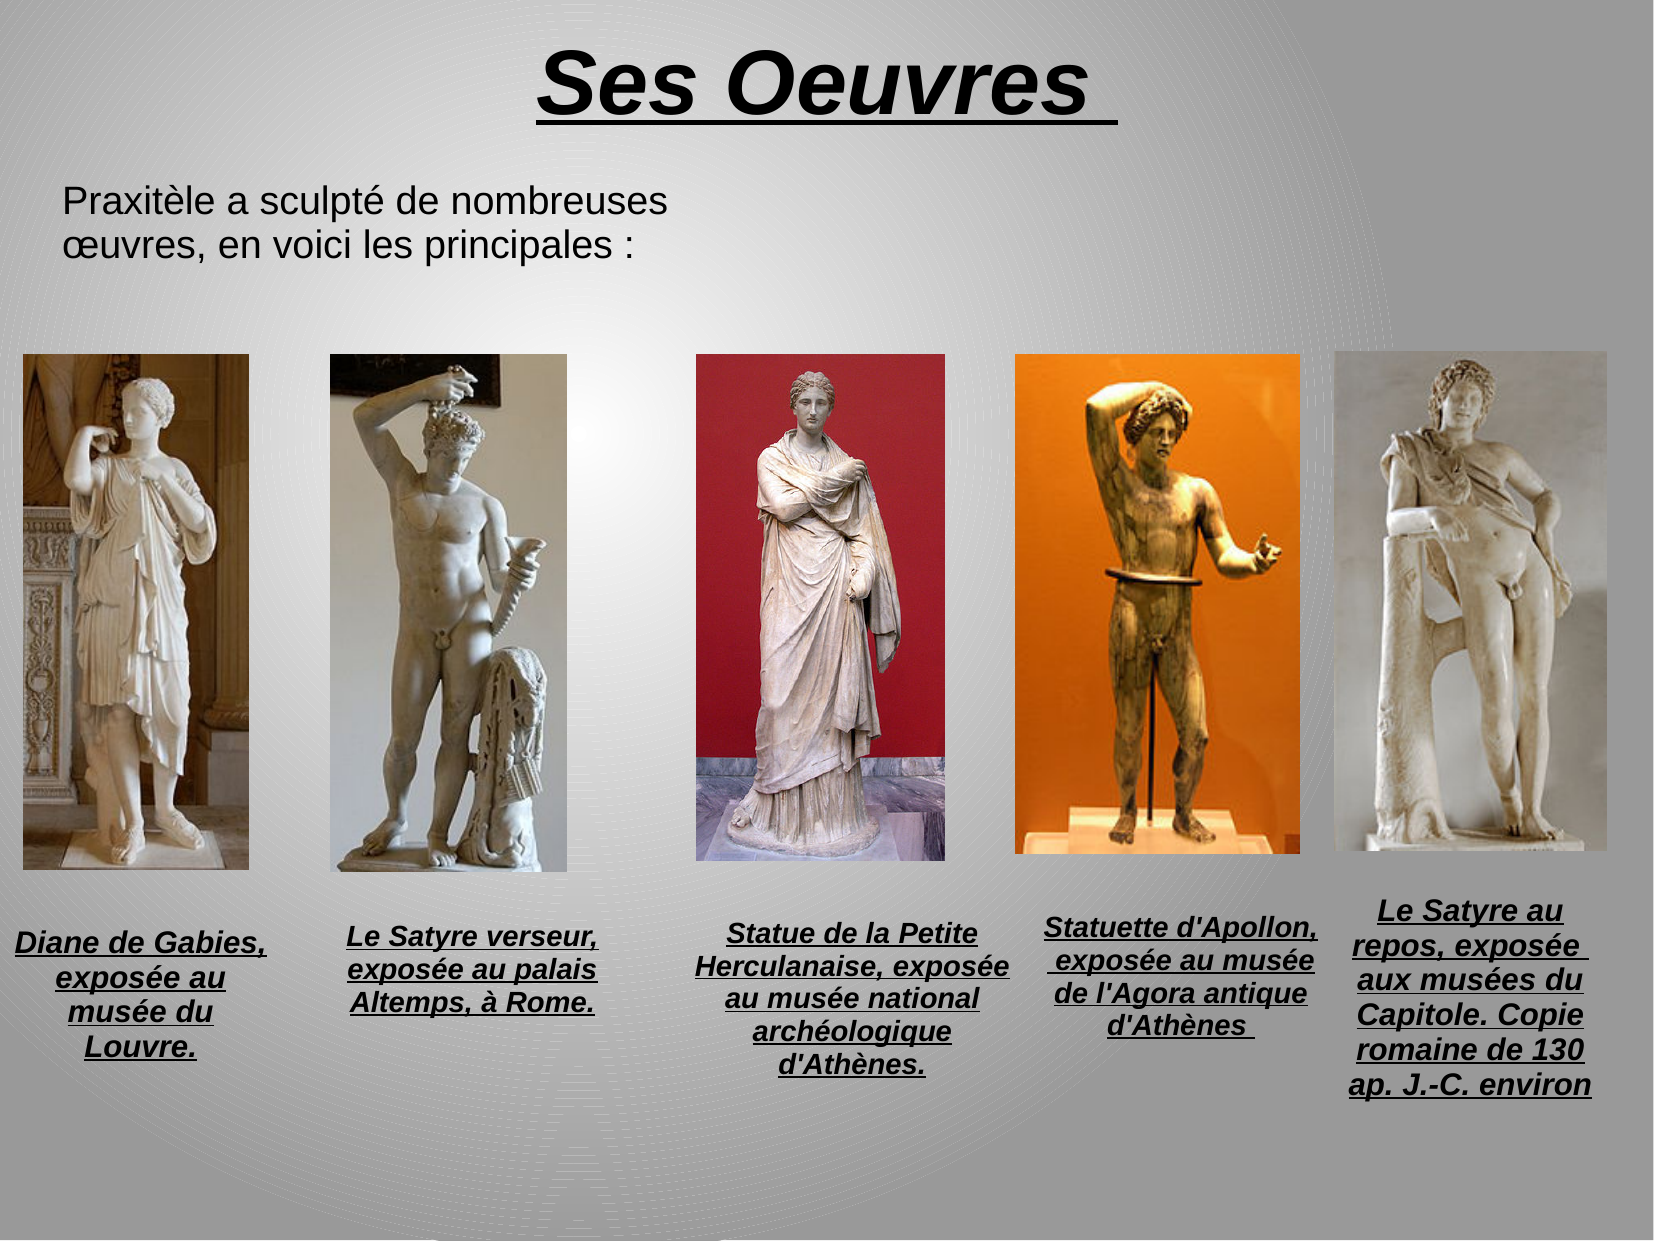

Ses Oeuvres
Praxitèle a sculpté de nombreuses œuvres, en voici les principales :
Le Satyre au repos, exposée aux musées du Capitole. Copie romaine de 130 ap. J.-C. environ
Statuette d'Apollon, exposée au musée de l'Agora antique d'Athènes
Statue de la Petite Herculanaise, exposée au musée national archéologique d'Athènes.
Le Satyre verseur, exposée au palais Altemps, à Rome.
Diane de Gabies, exposée au musée du Louvre.